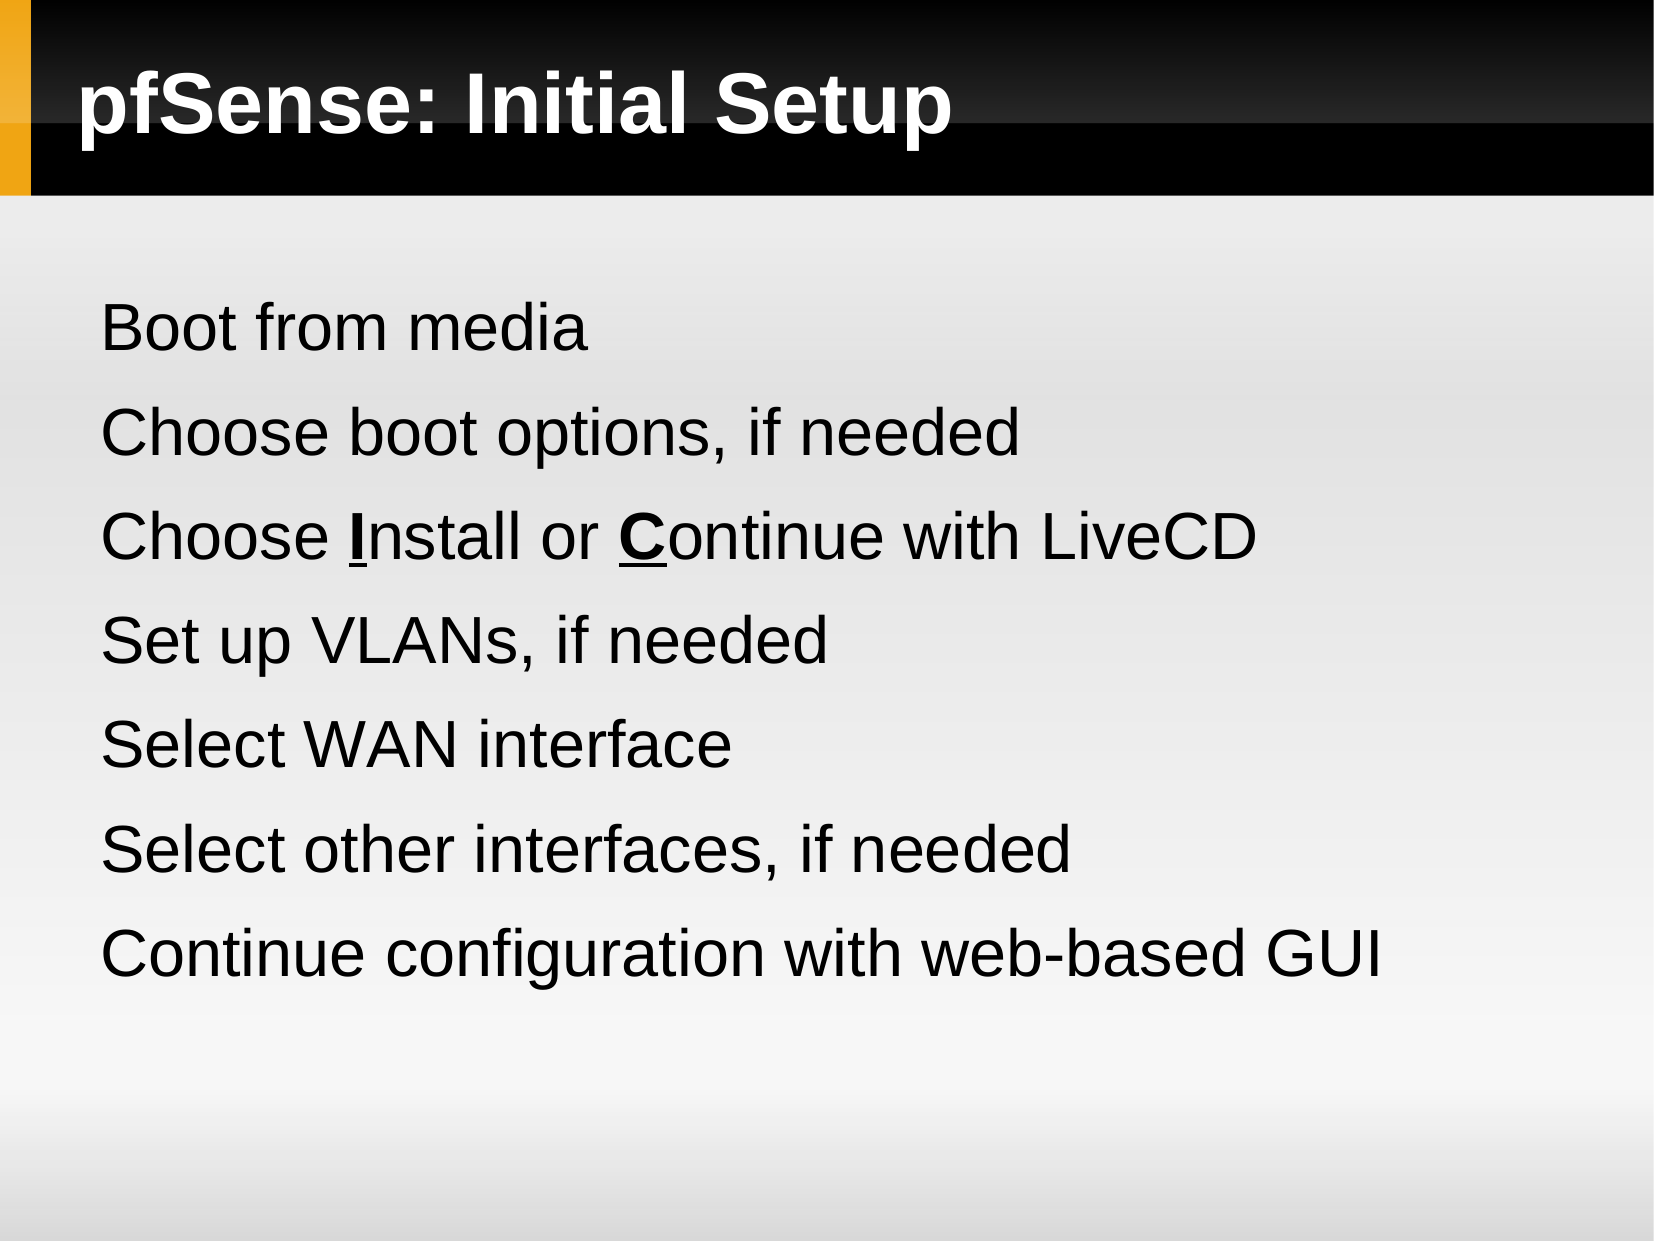

# pfSense: Initial Setup
Boot from media
Choose boot options, if needed
Choose Install or Continue with LiveCD
Set up VLANs, if needed
Select WAN interface
Select other interfaces, if needed
Continue configuration with web-based GUI